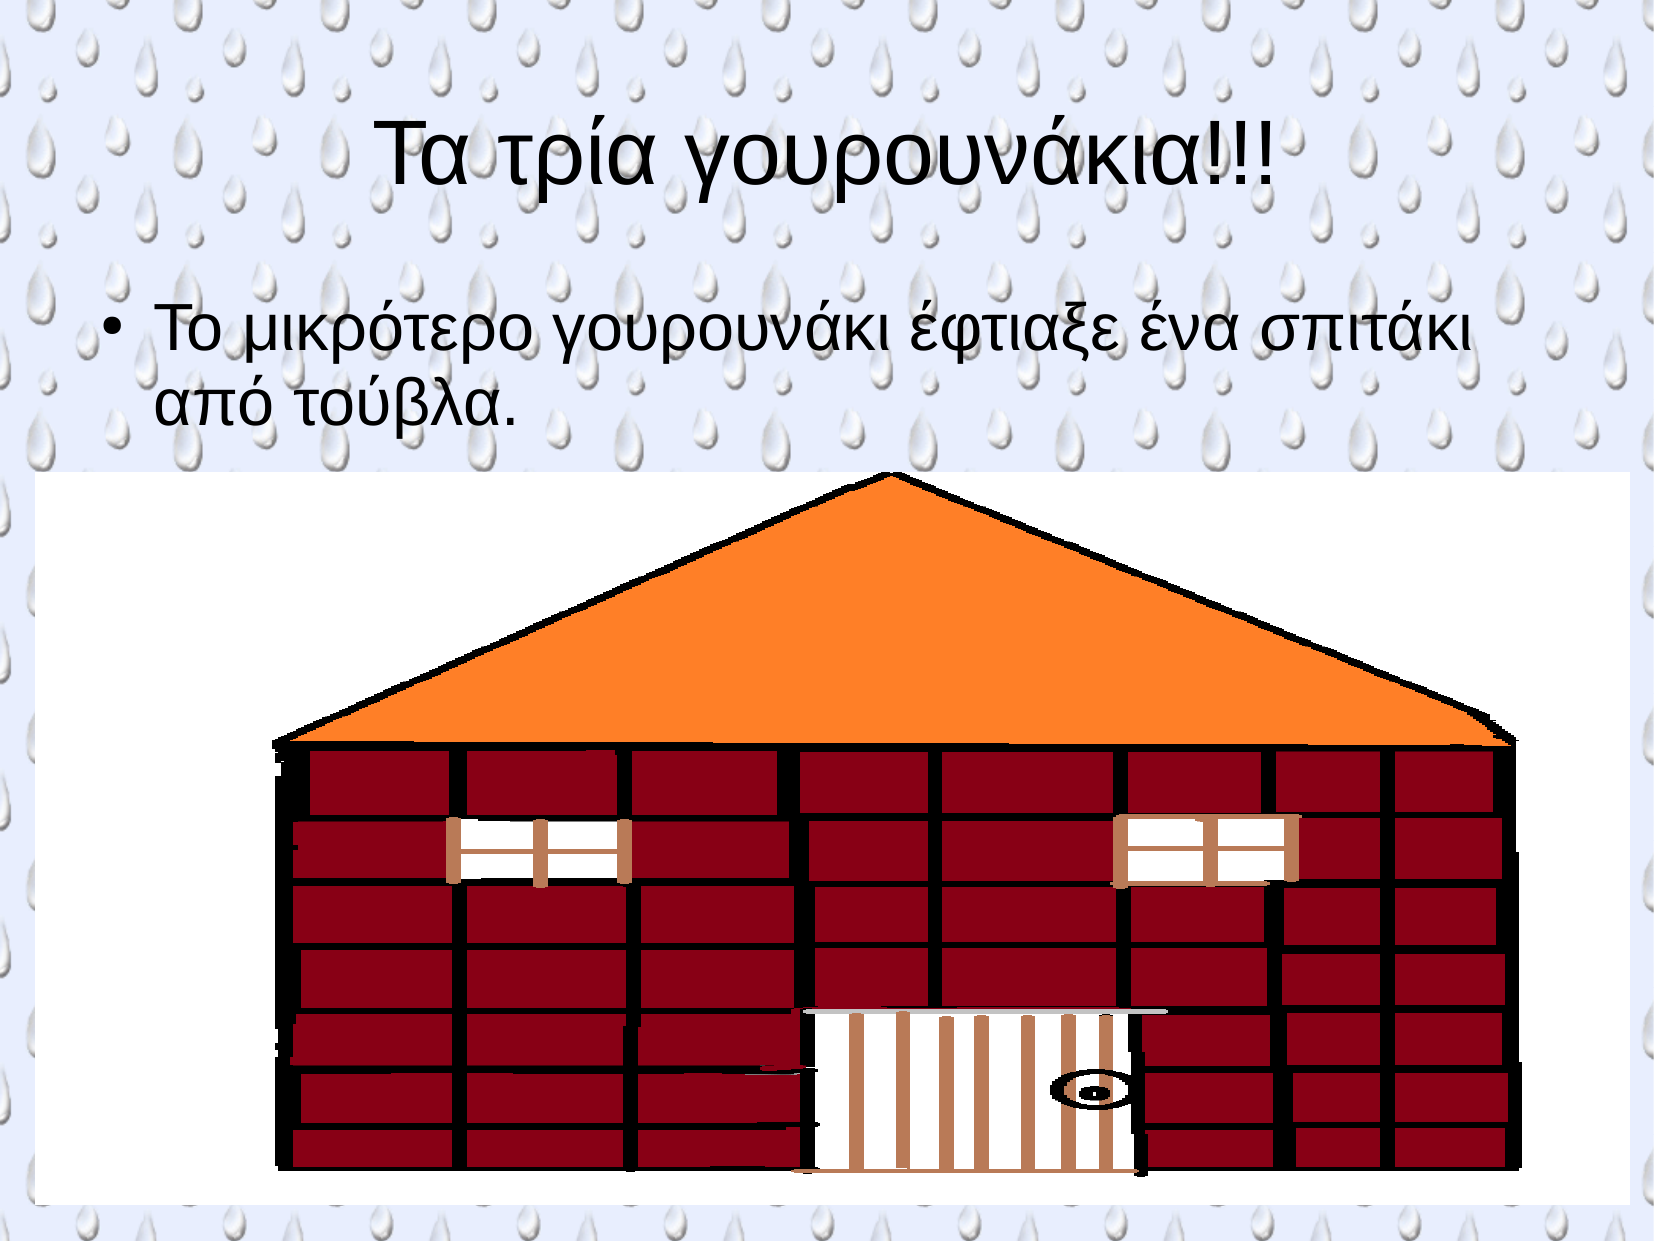

# Τα τρία γουρουνάκια!!!
Το μικρότερο γουρουνάκι έφτιαξε ένα σπιτάκι από τούβλα.